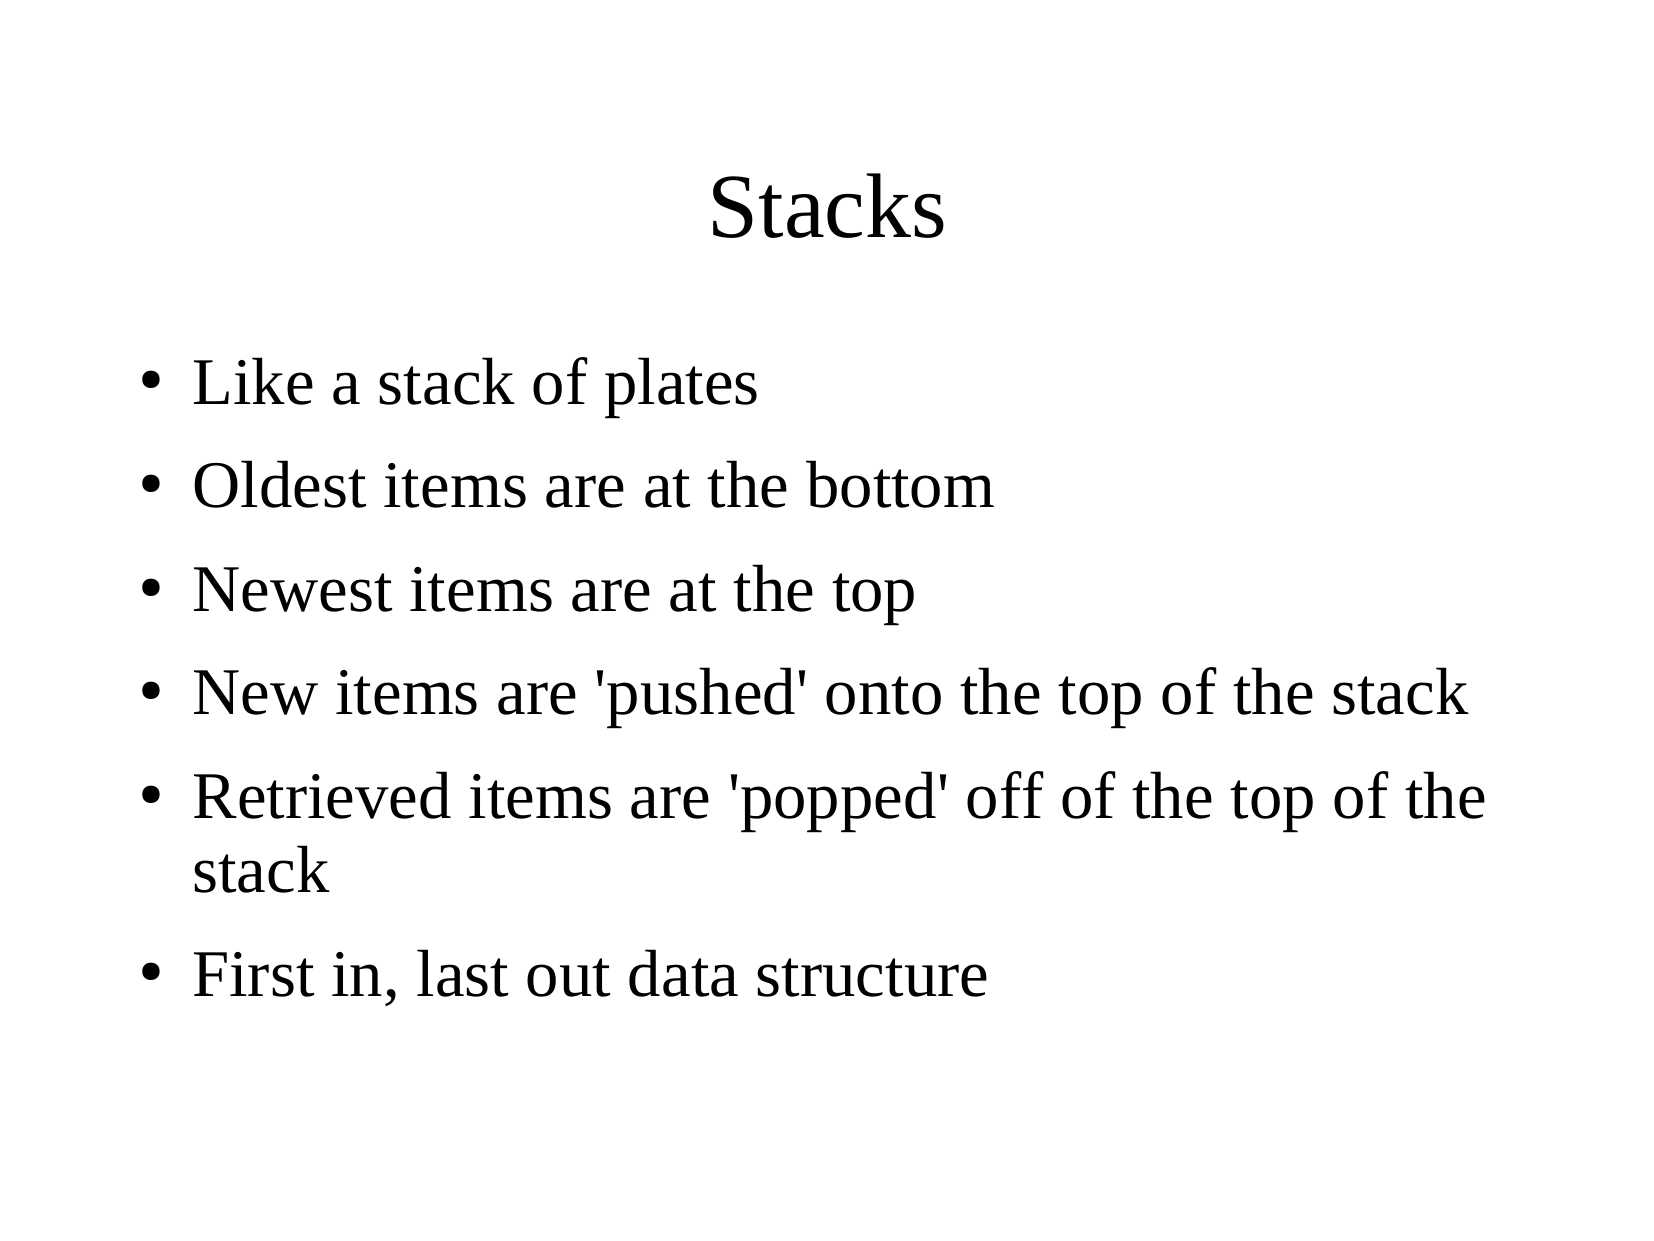

# Stacks
Like a stack of plates
Oldest items are at the bottom
Newest items are at the top
New items are 'pushed' onto the top of the stack
Retrieved items are 'popped' off of the top of the stack
First in, last out data structure